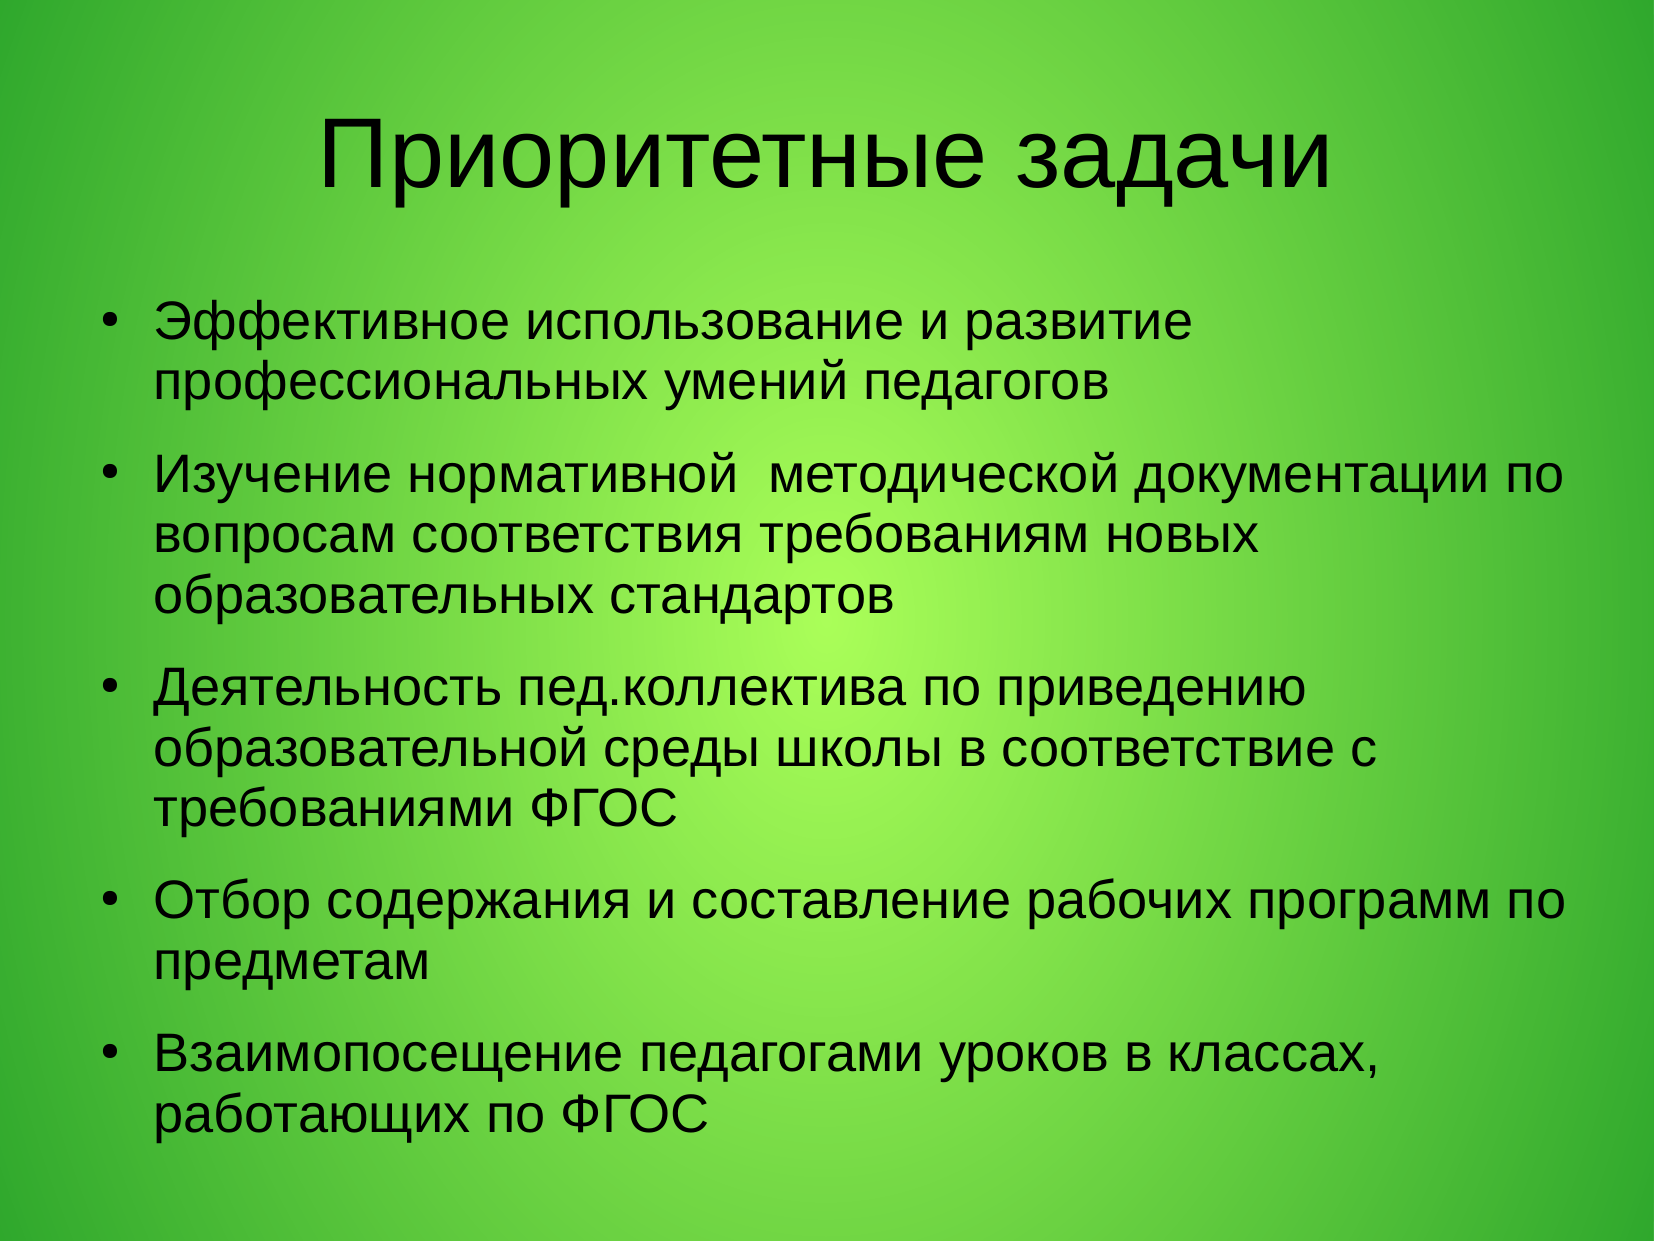

# Приоритетные задачи
Эффективное использование и развитие профессиональных умений педагогов
Изучение нормативной методической документации по вопросам соответствия требованиям новых образовательных стандартов
Деятельность пед.коллектива по приведению образовательной среды школы в соответствие с требованиями ФГОС
Отбор содержания и составление рабочих программ по предметам
Взаимопосещение педагогами уроков в классах, работающих по ФГОС